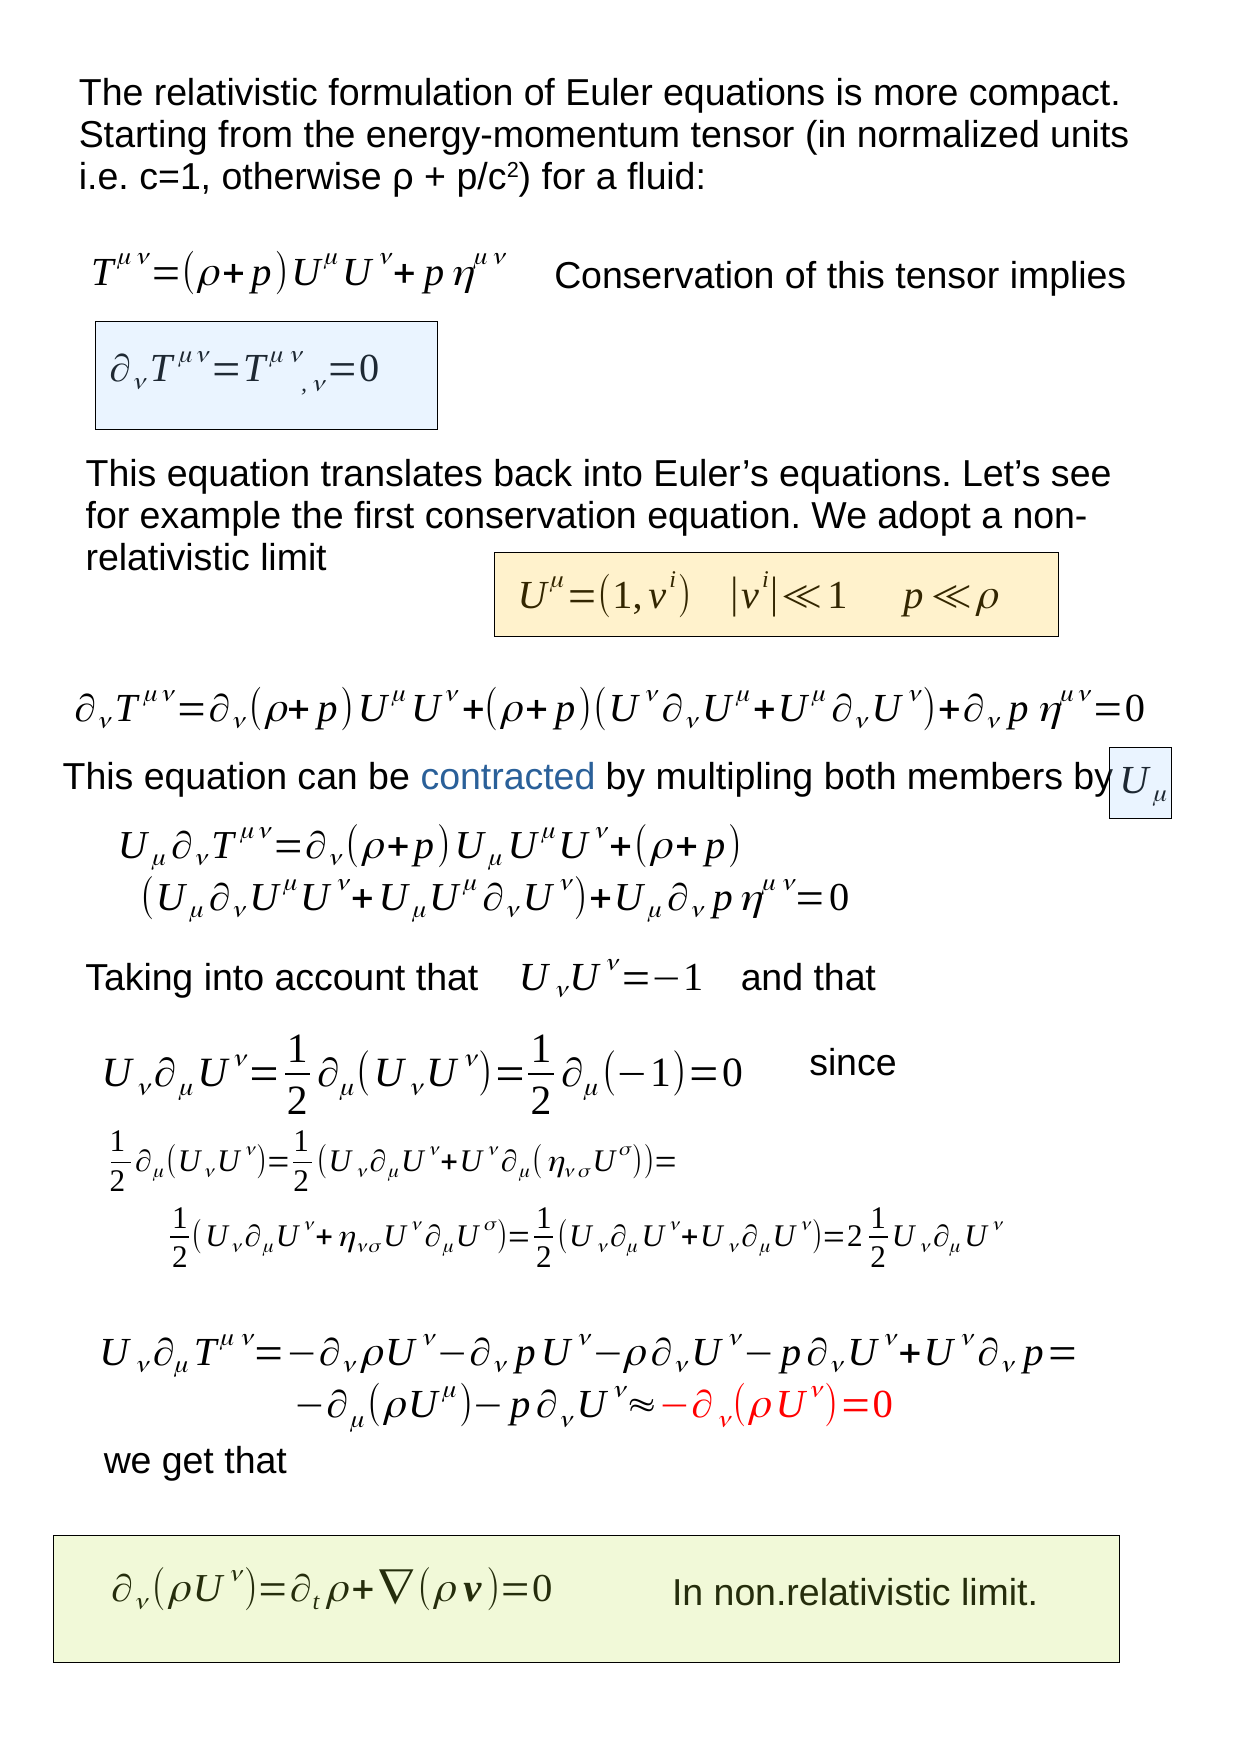

The relativistic formulation of Euler equations is more compact. Starting from the energy-momentum tensor (in normalized units i.e. c=1, otherwise ρ + p/c2) for a fluid:
Conservation of this tensor implies
This equation translates back into Euler’s equations. Let’s see for example the first conservation equation. We adopt a non-relativistic limit
This equation can be contracted by multipling both members by
Taking into account that
and that
since
we get that
In non.relativistic limit.